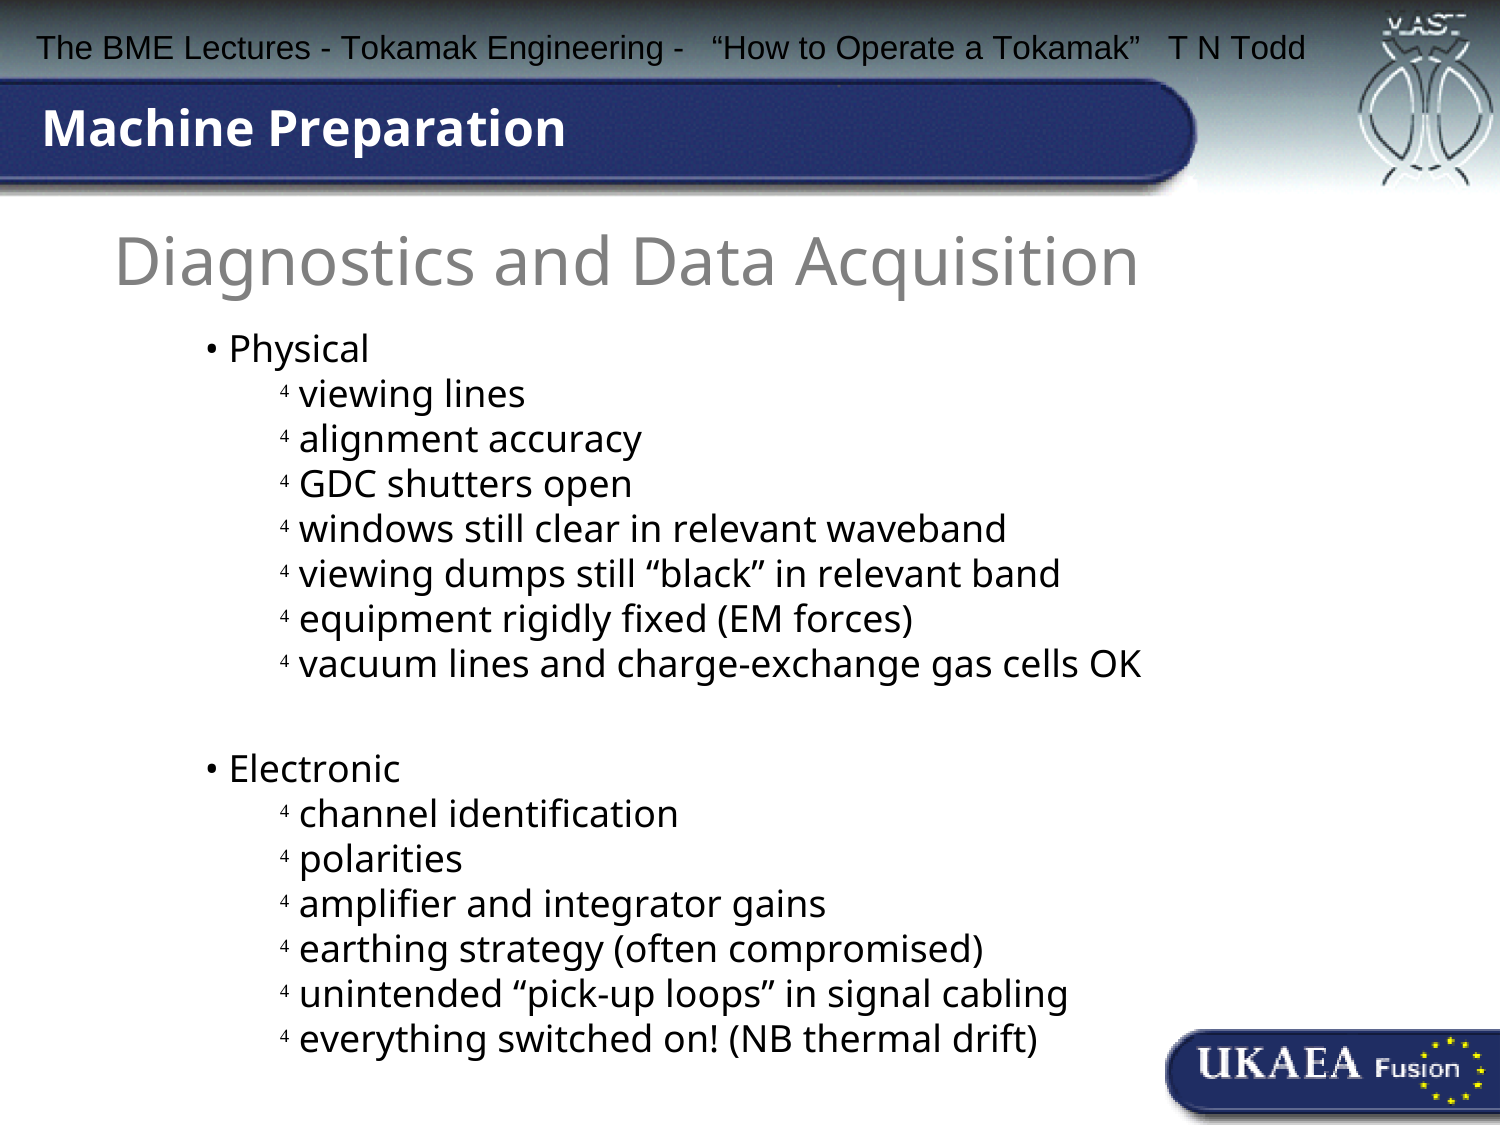

Machine Preparation
The BME Lectures - Tokamak Engineering - “How to Operate a Tokamak” T N Todd
Diagnostics and Data Acquisition
 Physical
 viewing lines
 alignment accuracy
 GDC shutters open
 windows still clear in relevant waveband
 viewing dumps still “black” in relevant band
 equipment rigidly fixed (EM forces)
 vacuum lines and charge-exchange gas cells OK
 Electronic
 channel identification
 polarities
 amplifier and integrator gains
 earthing strategy (often compromised)
 unintended “pick-up loops” in signal cabling
 everything switched on! (NB thermal drift)